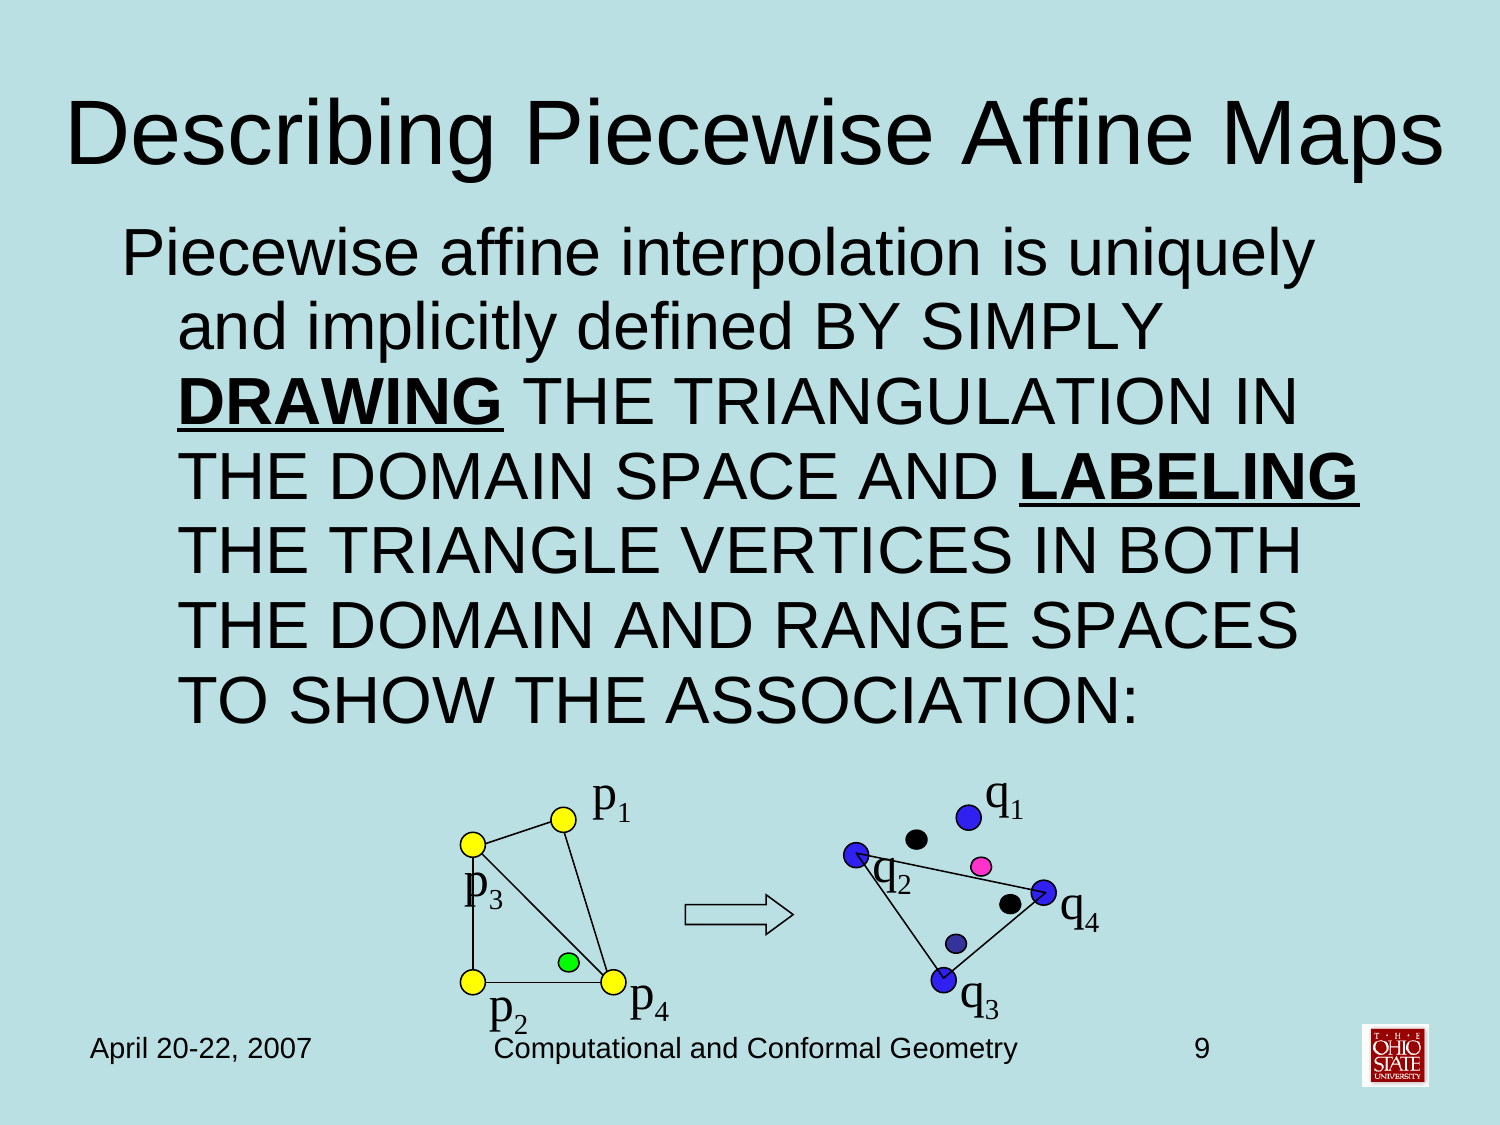

# Describing Piecewise Affine Maps
Piecewise affine interpolation is uniquely and implicitly defined BY SIMPLY DRAWING THE TRIANGULATION IN THE DOMAIN SPACE AND LABELING THE TRIANGLE VERTICES IN BOTH THE DOMAIN AND RANGE SPACES TO SHOW THE ASSOCIATION:
q1
p1
q2
p3
q4
q3
p4
p2
April 20-22, 2007
Computational and Conformal Geometry
9